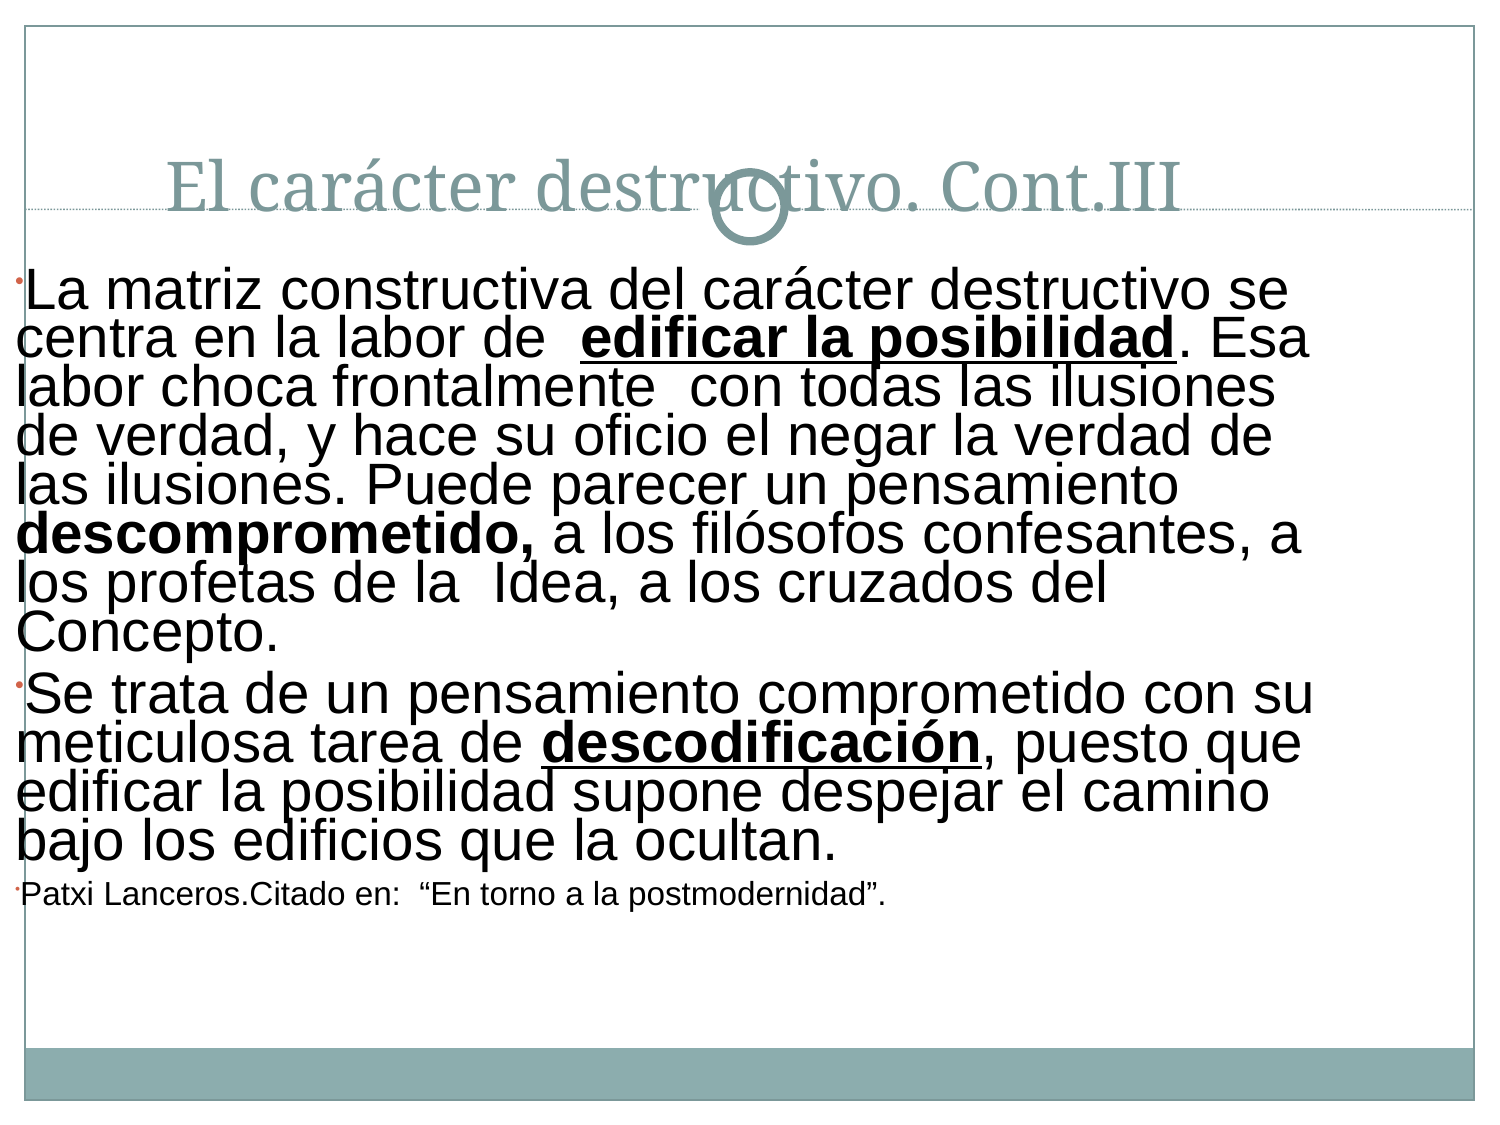

# El carácter destructivo. Cont.III
La matriz constructiva del carácter destructivo se centra en la labor de edificar la posibilidad. Esa labor choca frontalmente con todas las ilusiones de verdad, y hace su oficio el negar la verdad de las ilusiones. Puede parecer un pensamiento descomprometido, a los filósofos confesantes, a los profetas de la Idea, a los cruzados del Concepto.
Se trata de un pensamiento comprometido con su meticulosa tarea de descodificación, puesto que edificar la posibilidad supone despejar el camino bajo los edificios que la ocultan.
Patxi Lanceros.Citado en: “En torno a la postmodernidad”.